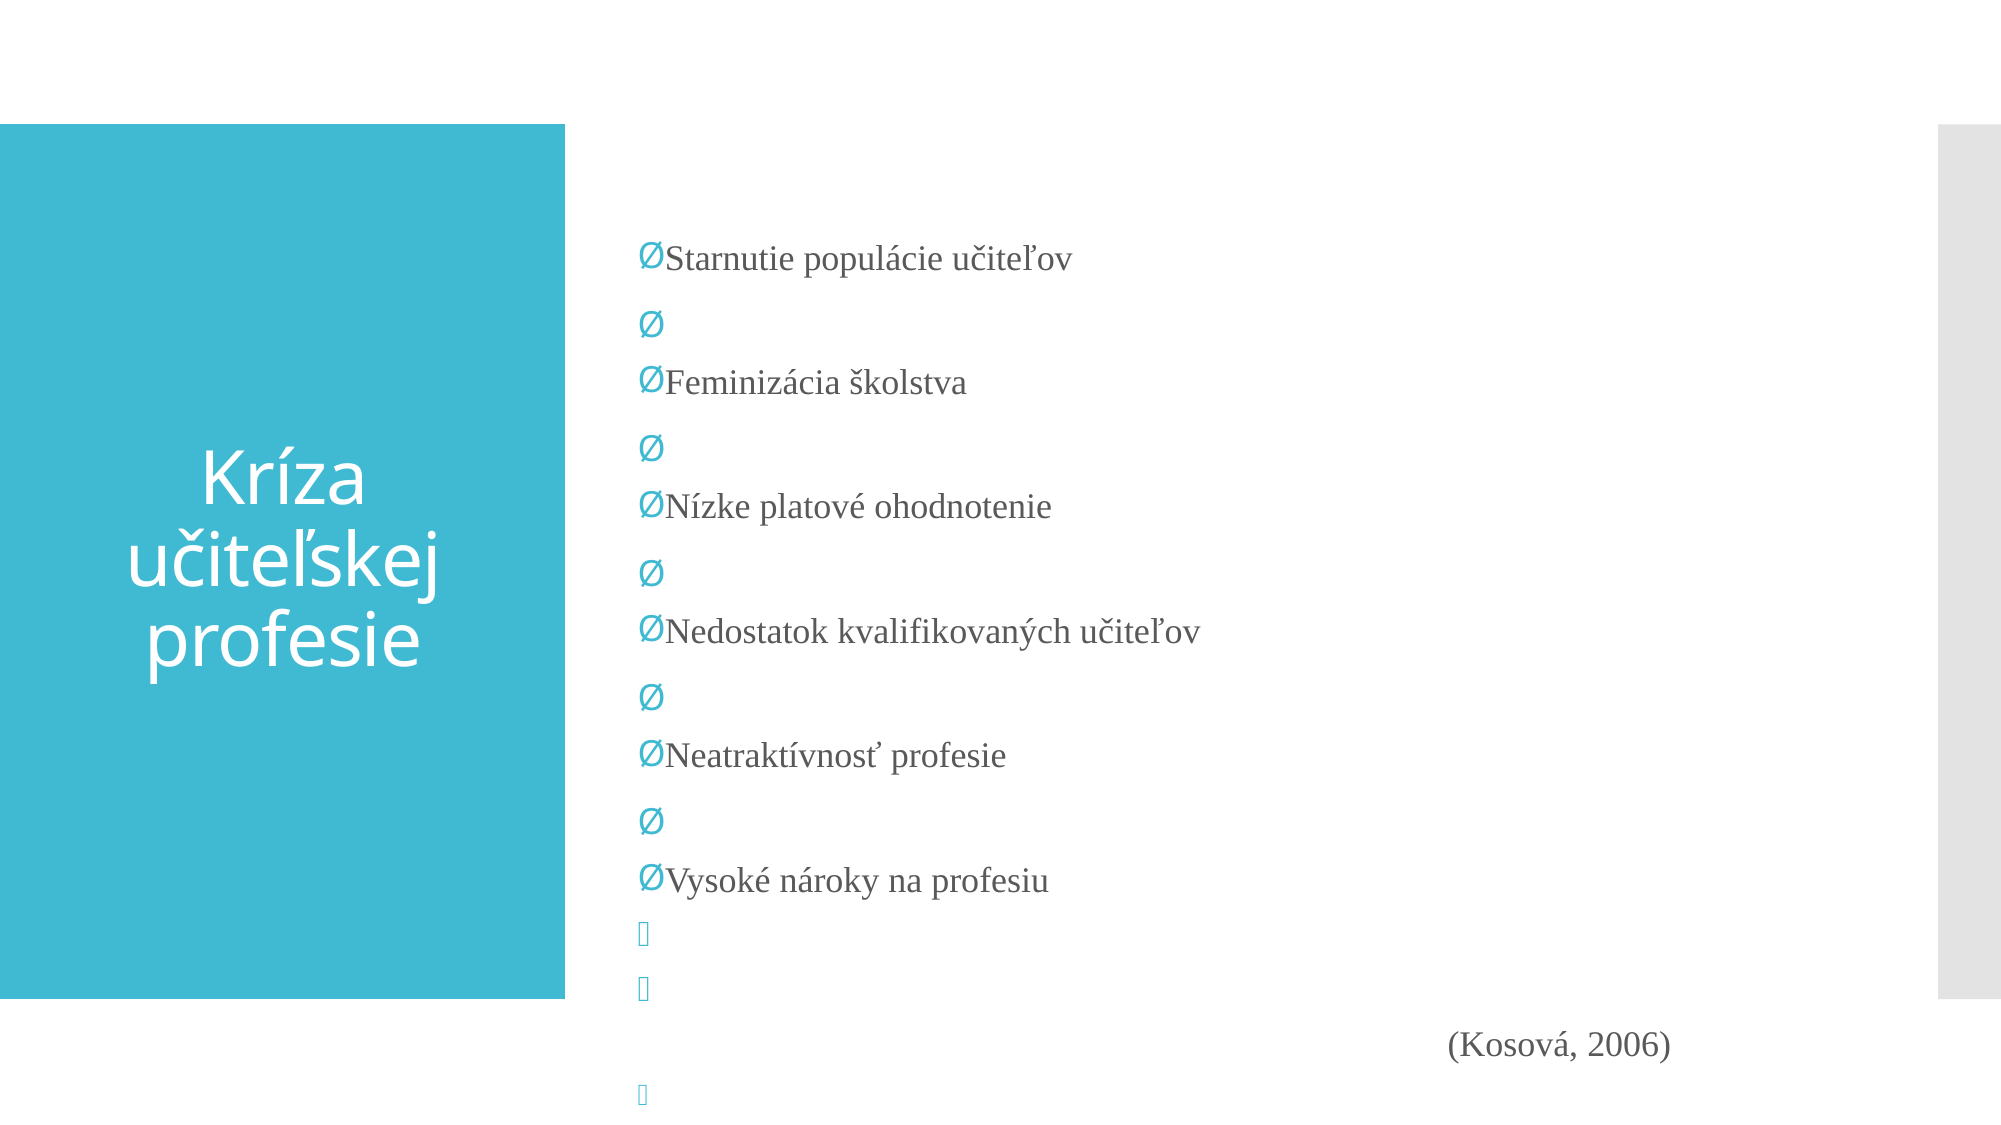

# Kríza učiteľskej profesie
Starnutie populácie učiteľov
Feminizácia školstva
Nízke platové ohodnotenie
Nedostatok kvalifikovaných učiteľov
Neatraktívnosť profesie
Vysoké nároky na profesiu
 (Kosová, 2006)